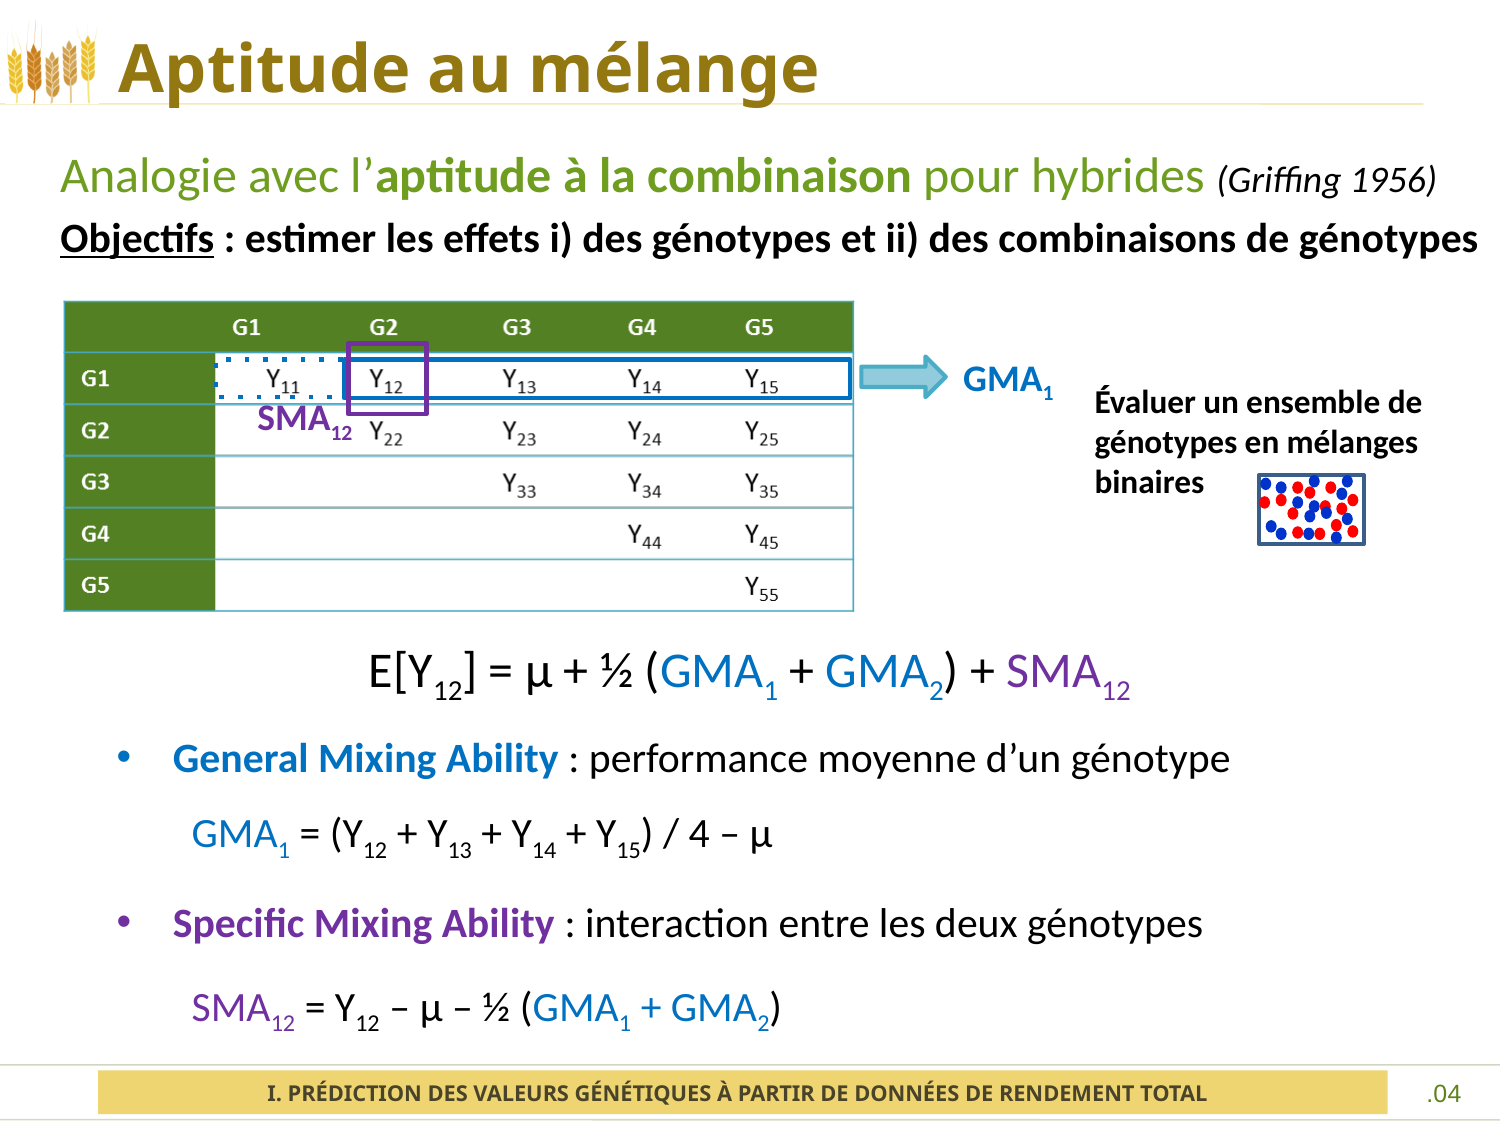

# Aptitude au mélange
Analogie avec l’aptitude à la combinaison pour hybrides (Griffing 1956)
Objectifs : estimer les effets i) des génotypes et ii) des combinaisons de génotypes
GMA1
Évaluer un ensemble de génotypes en mélanges binaires
SMA12
E[Y12] = µ + ½ (GMA1 + GMA2) + SMA12
General Mixing Ability : performance moyenne d’un génotype
GMA1 = (Y12 + Y13 + Y14 + Y15) / 4 – µ
Specific Mixing Ability : interaction entre les deux génotypes
SMA12 = Y12 – µ – ½ (GMA1 + GMA2)
I. PRÉDICTION DES VALEURS GÉNÉTIQUES À PARTIR DE DONNÉES DE RENDEMENT TOTAL